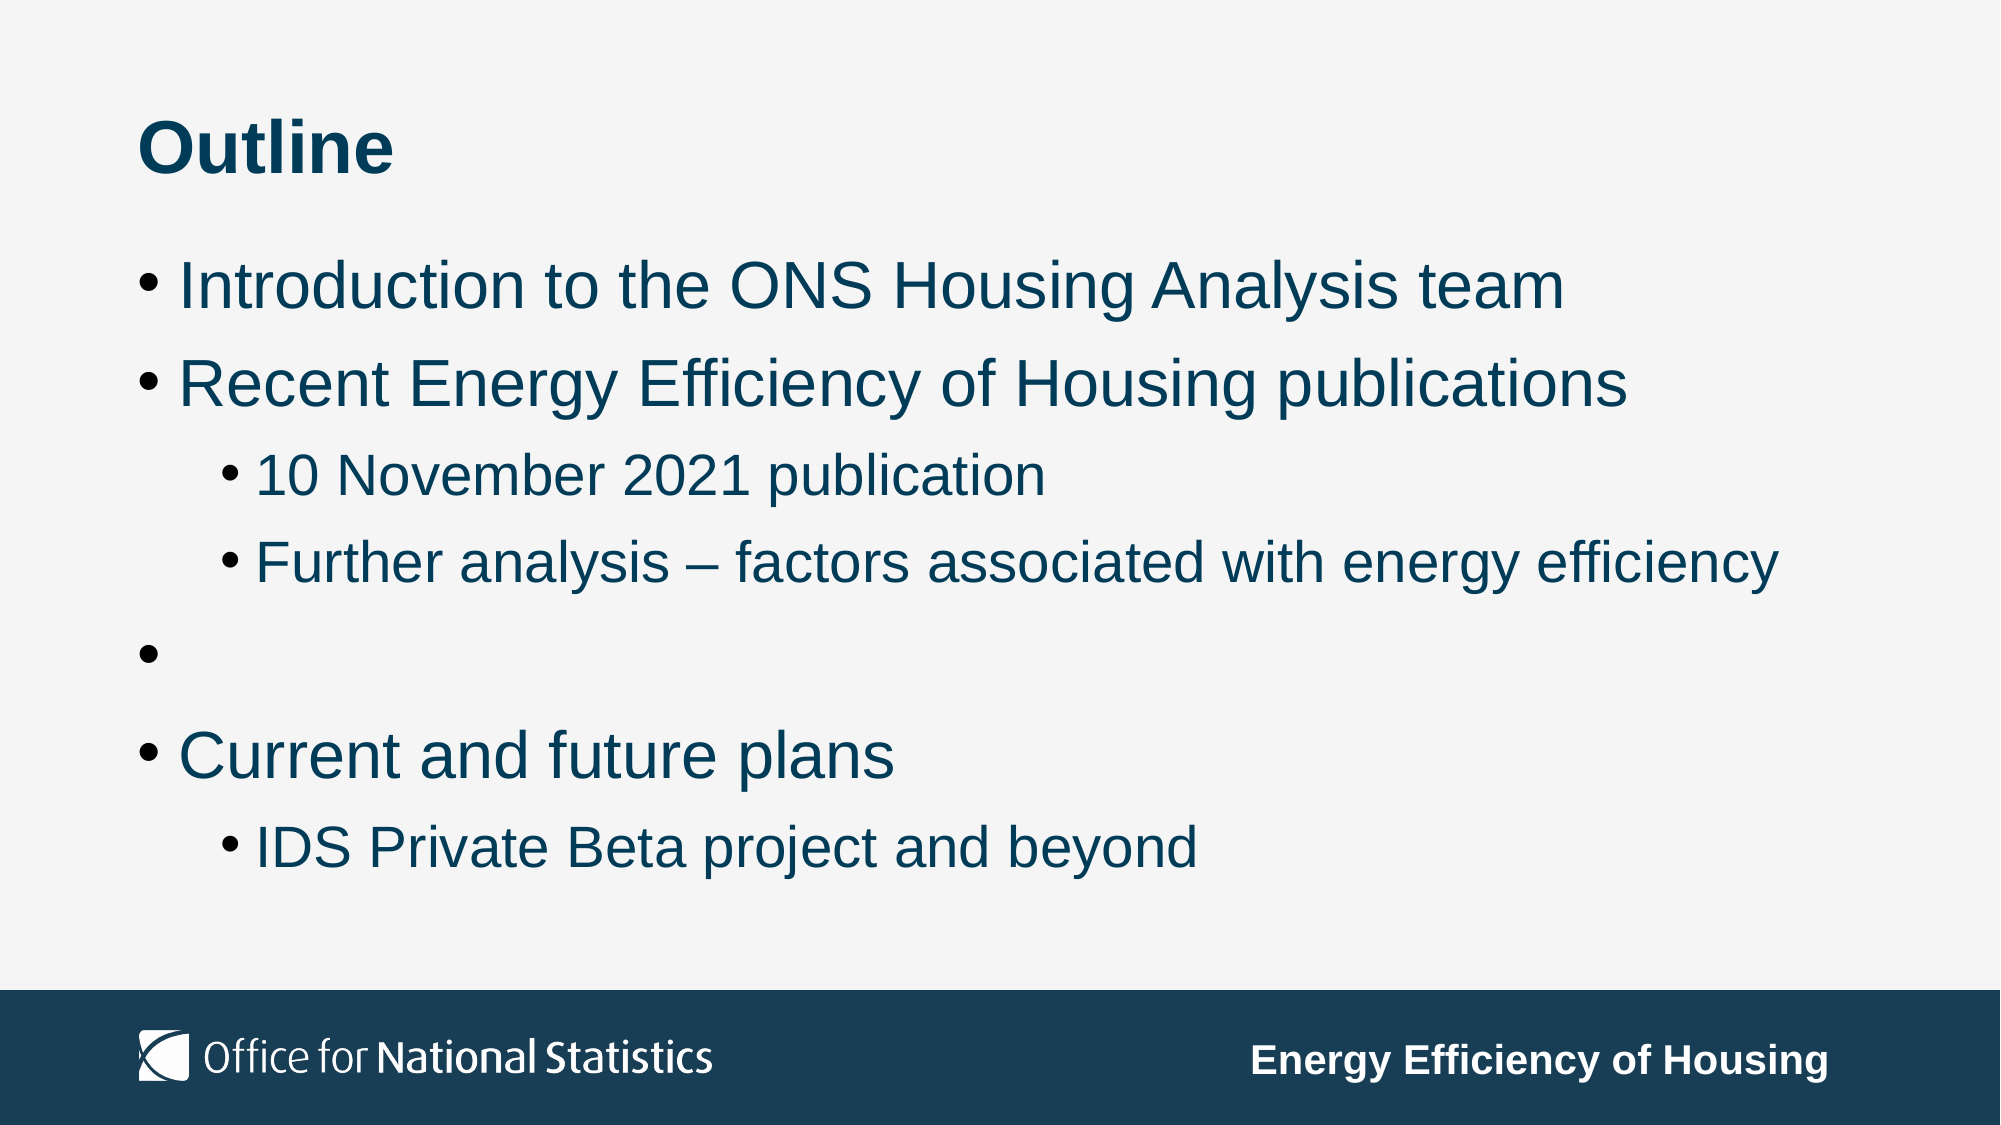

# Outline
Introduction to the ONS Housing Analysis team
Recent Energy Efficiency of Housing publications
10 November 2021 publication
Further analysis – factors associated with energy efficiency
Current and future plans
IDS Private Beta project and beyond
Energy Efficiency of Housing